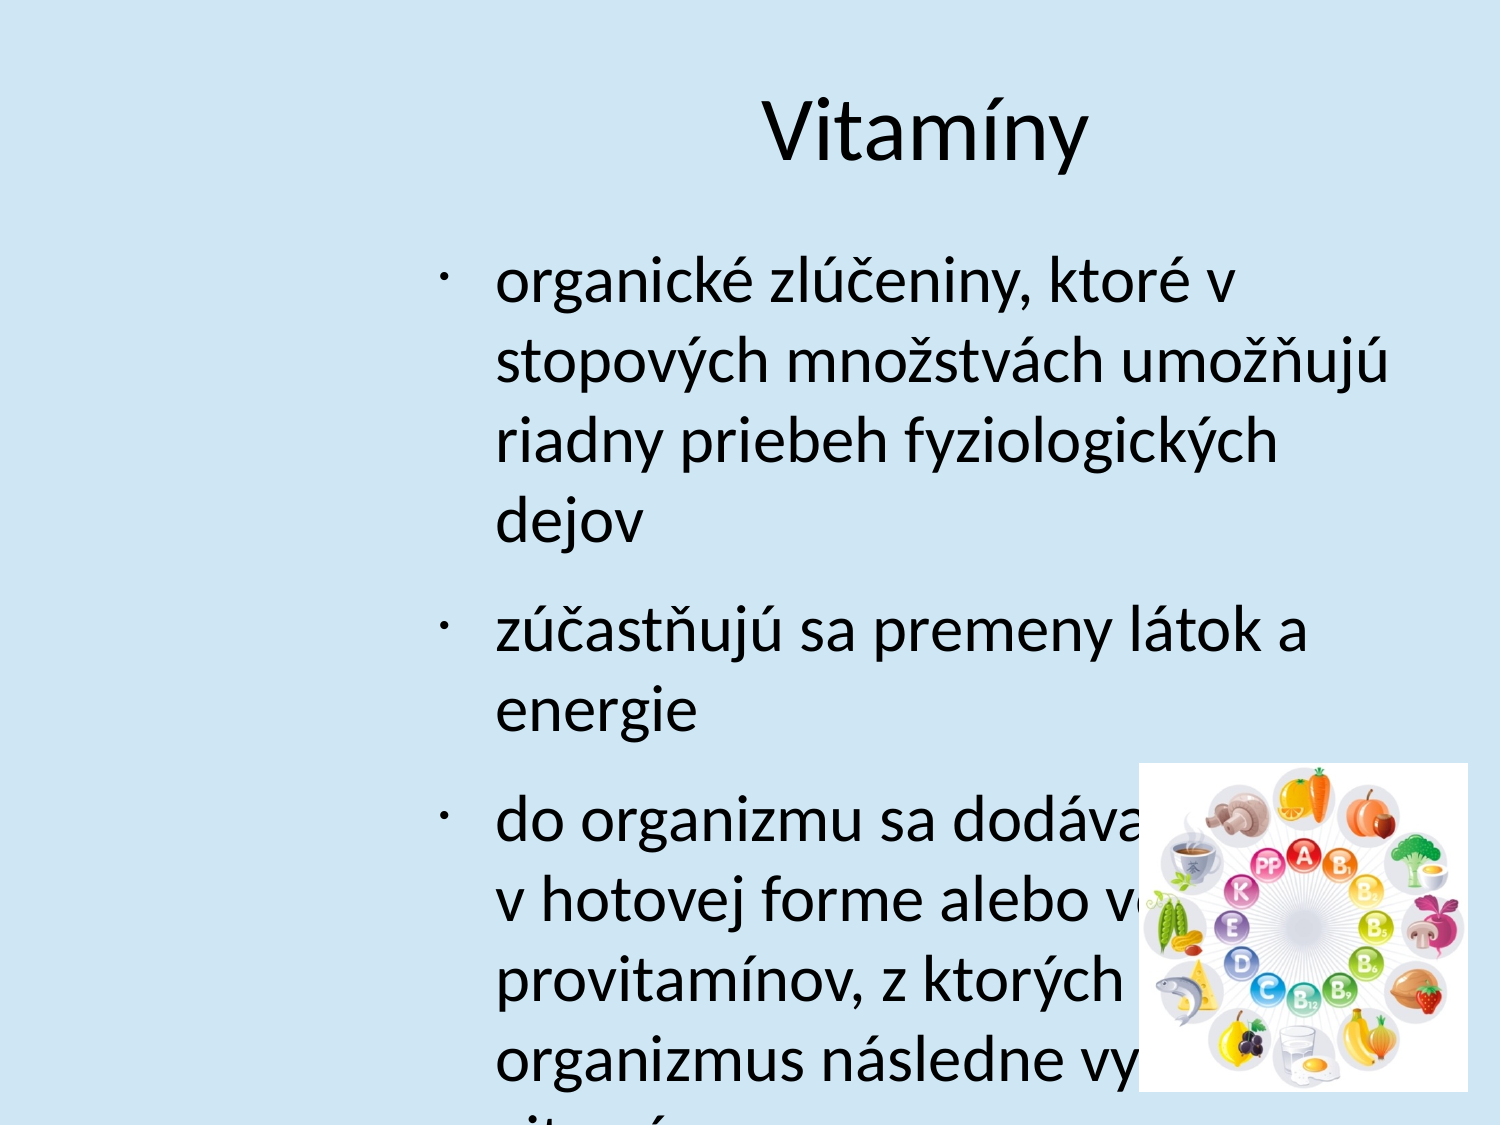

# Vitamíny
organické zlúčeniny, ktoré v stopových množstvách umožňujú riadny priebeh fyziologických dejov
zúčastňujú sa premeny látok a energie
do organizmu sa dodávajú priamo v hotovej forme alebo vo forme provitamínov, z ktorých si organizmus následne vytvorí vitamín
v prírode sú syntetizované
baktériami, kvasinkami, ale
najmä vyššími rastlinami